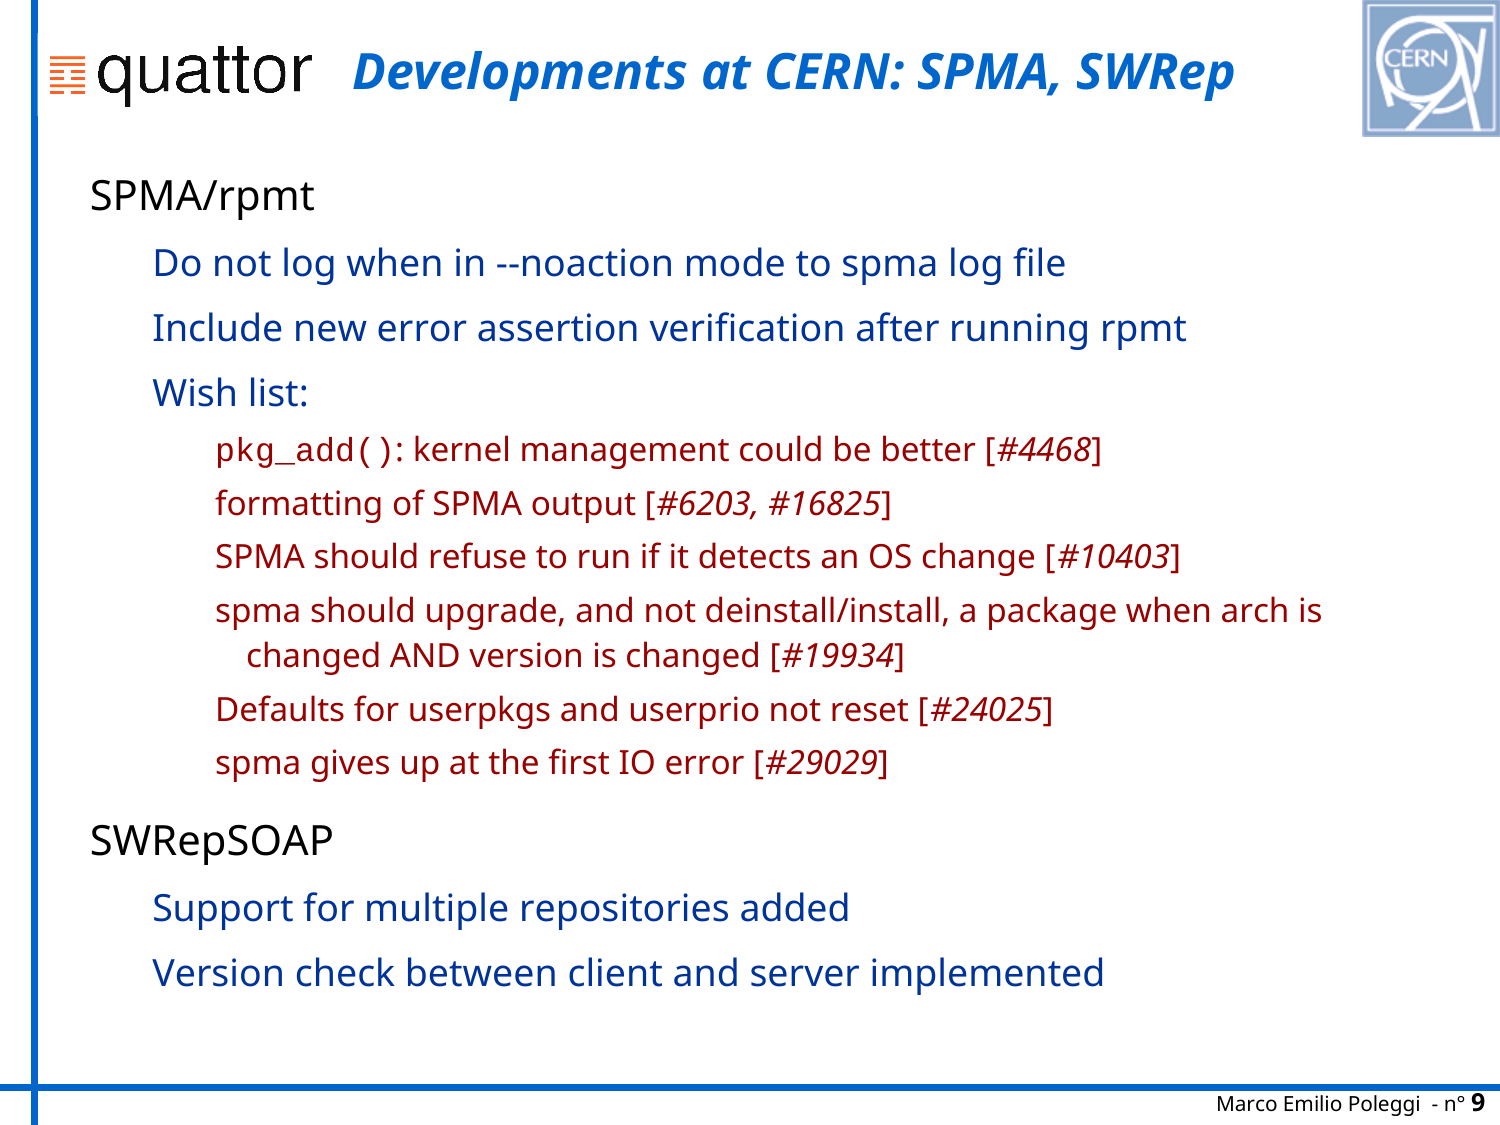

# Developments at CERN: SPMA, SWRep
SPMA/rpmt
Do not log when in --noaction mode to spma log file
Include new error assertion verification after running rpmt
Wish list:
pkg_add(): kernel management could be better [#4468]
formatting of SPMA output [#6203, #16825]
SPMA should refuse to run if it detects an OS change [#10403]
spma should upgrade, and not deinstall/install, a package when arch is changed AND version is changed [#19934]
Defaults for userpkgs and userprio not reset [#24025]
spma gives up at the first IO error [#29029]
SWRepSOAP
Support for multiple repositories added
Version check between client and server implemented